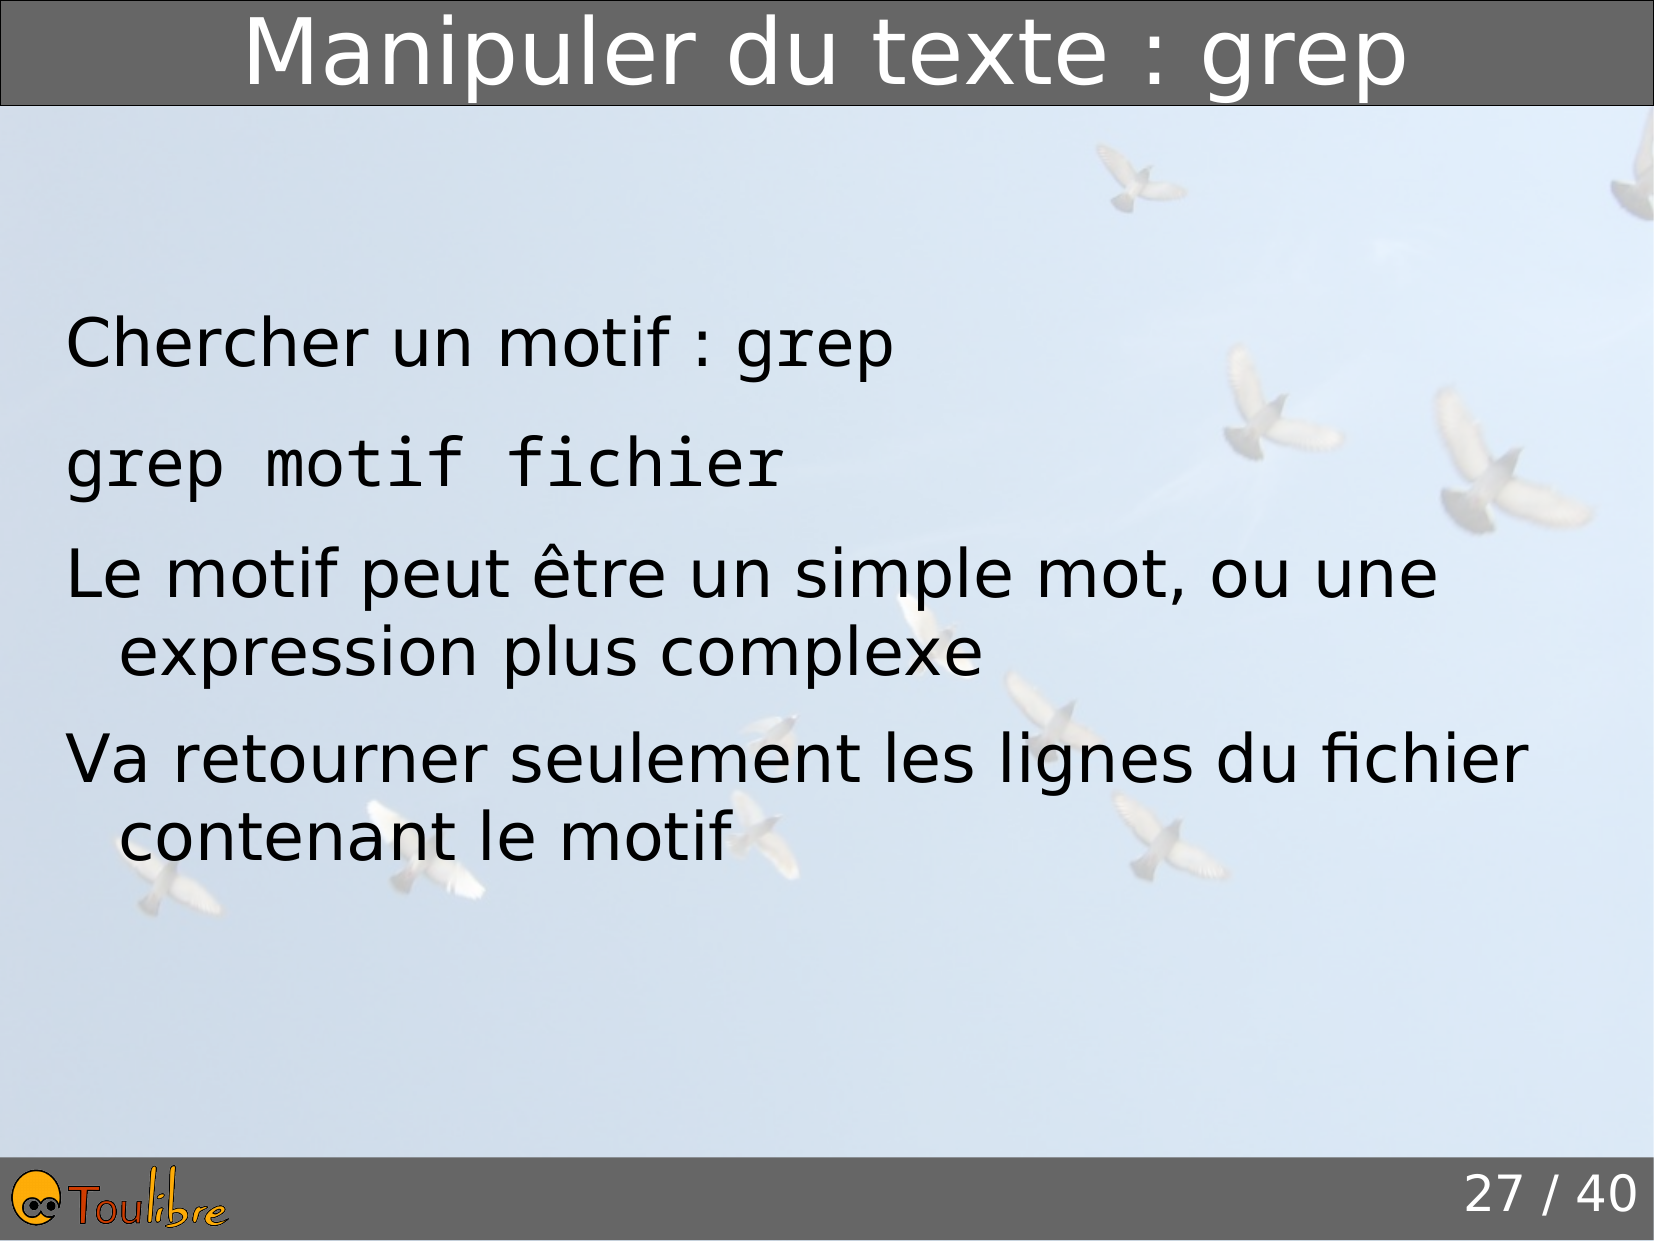

# Manipuler du texte : grep
Chercher un motif : grep
grep motif fichier
Le motif peut être un simple mot, ou une expression plus complexe
Va retourner seulement les lignes du fichier contenant le motif